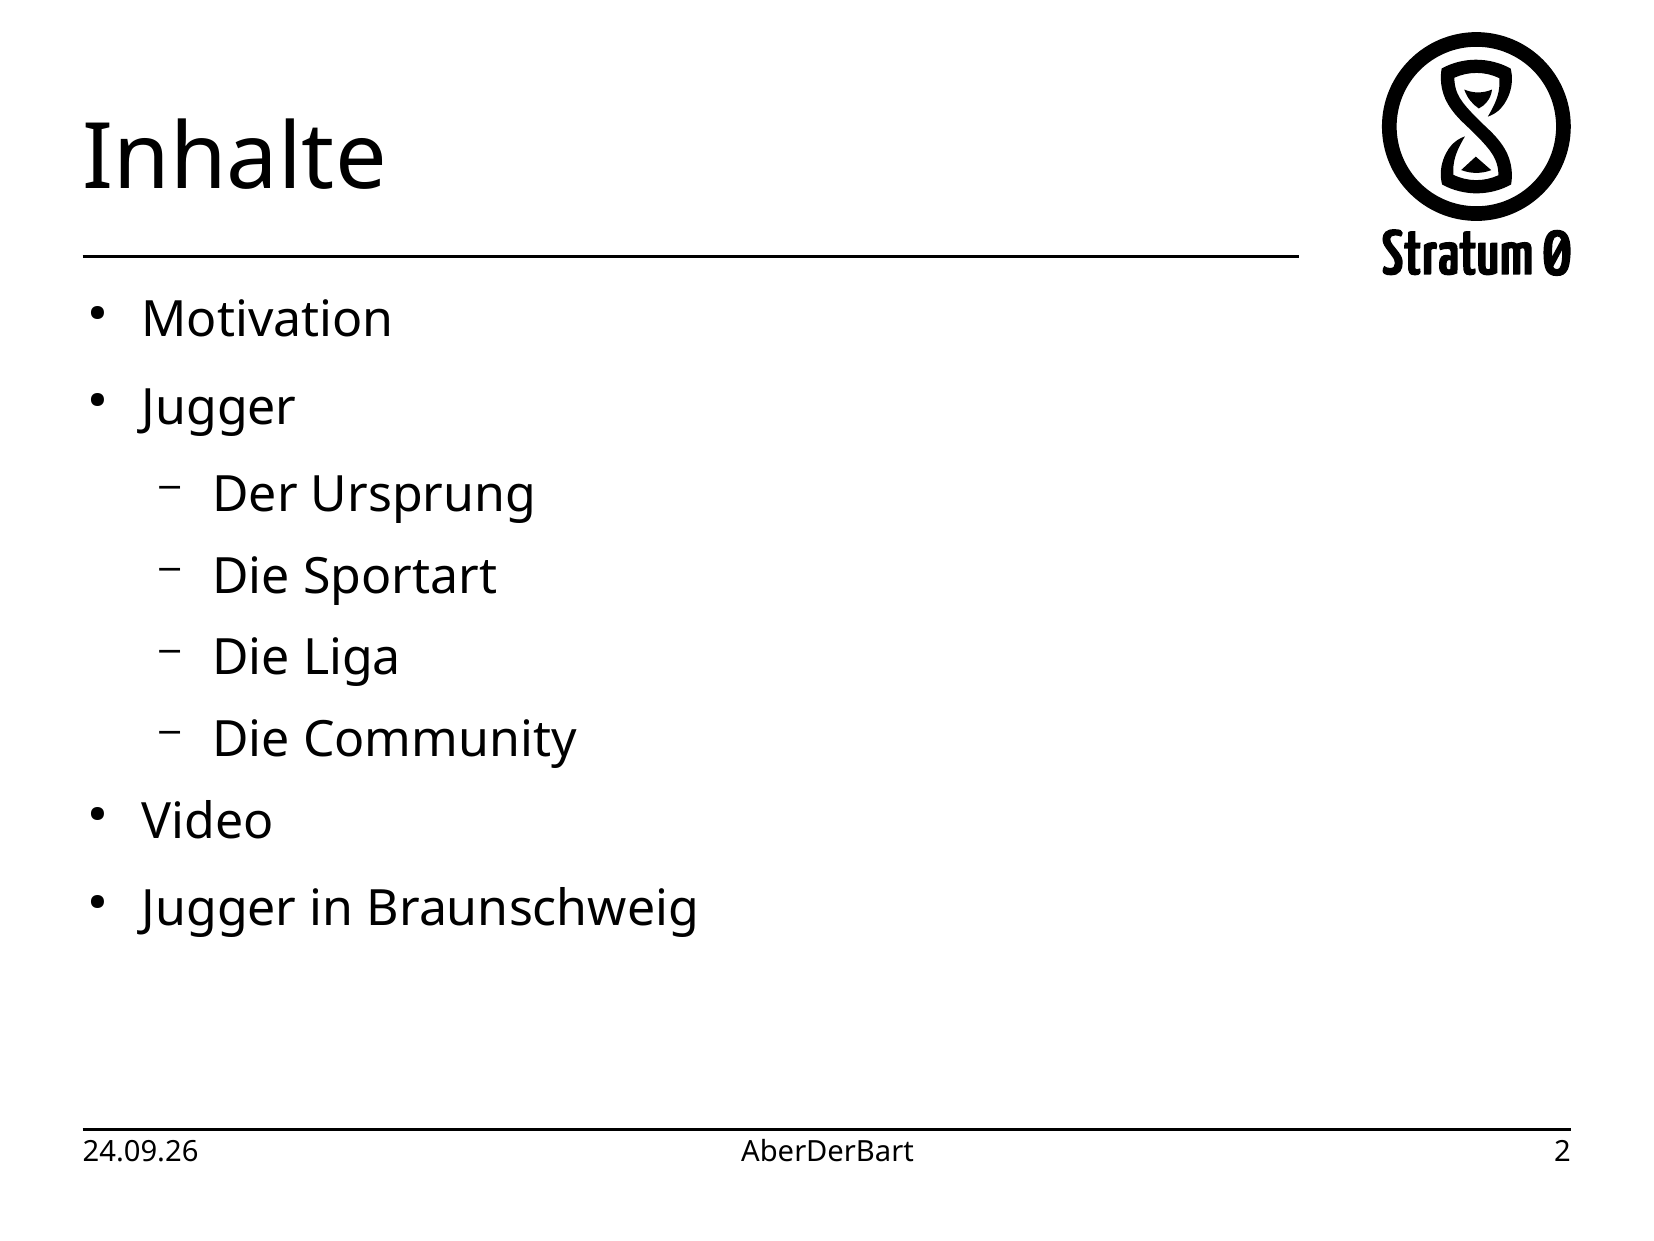

# Inhalte
Motivation
Jugger
Der Ursprung
Die Sportart
Die Liga
Die Community
Video
Jugger in Braunschweig
AberDerBart
2